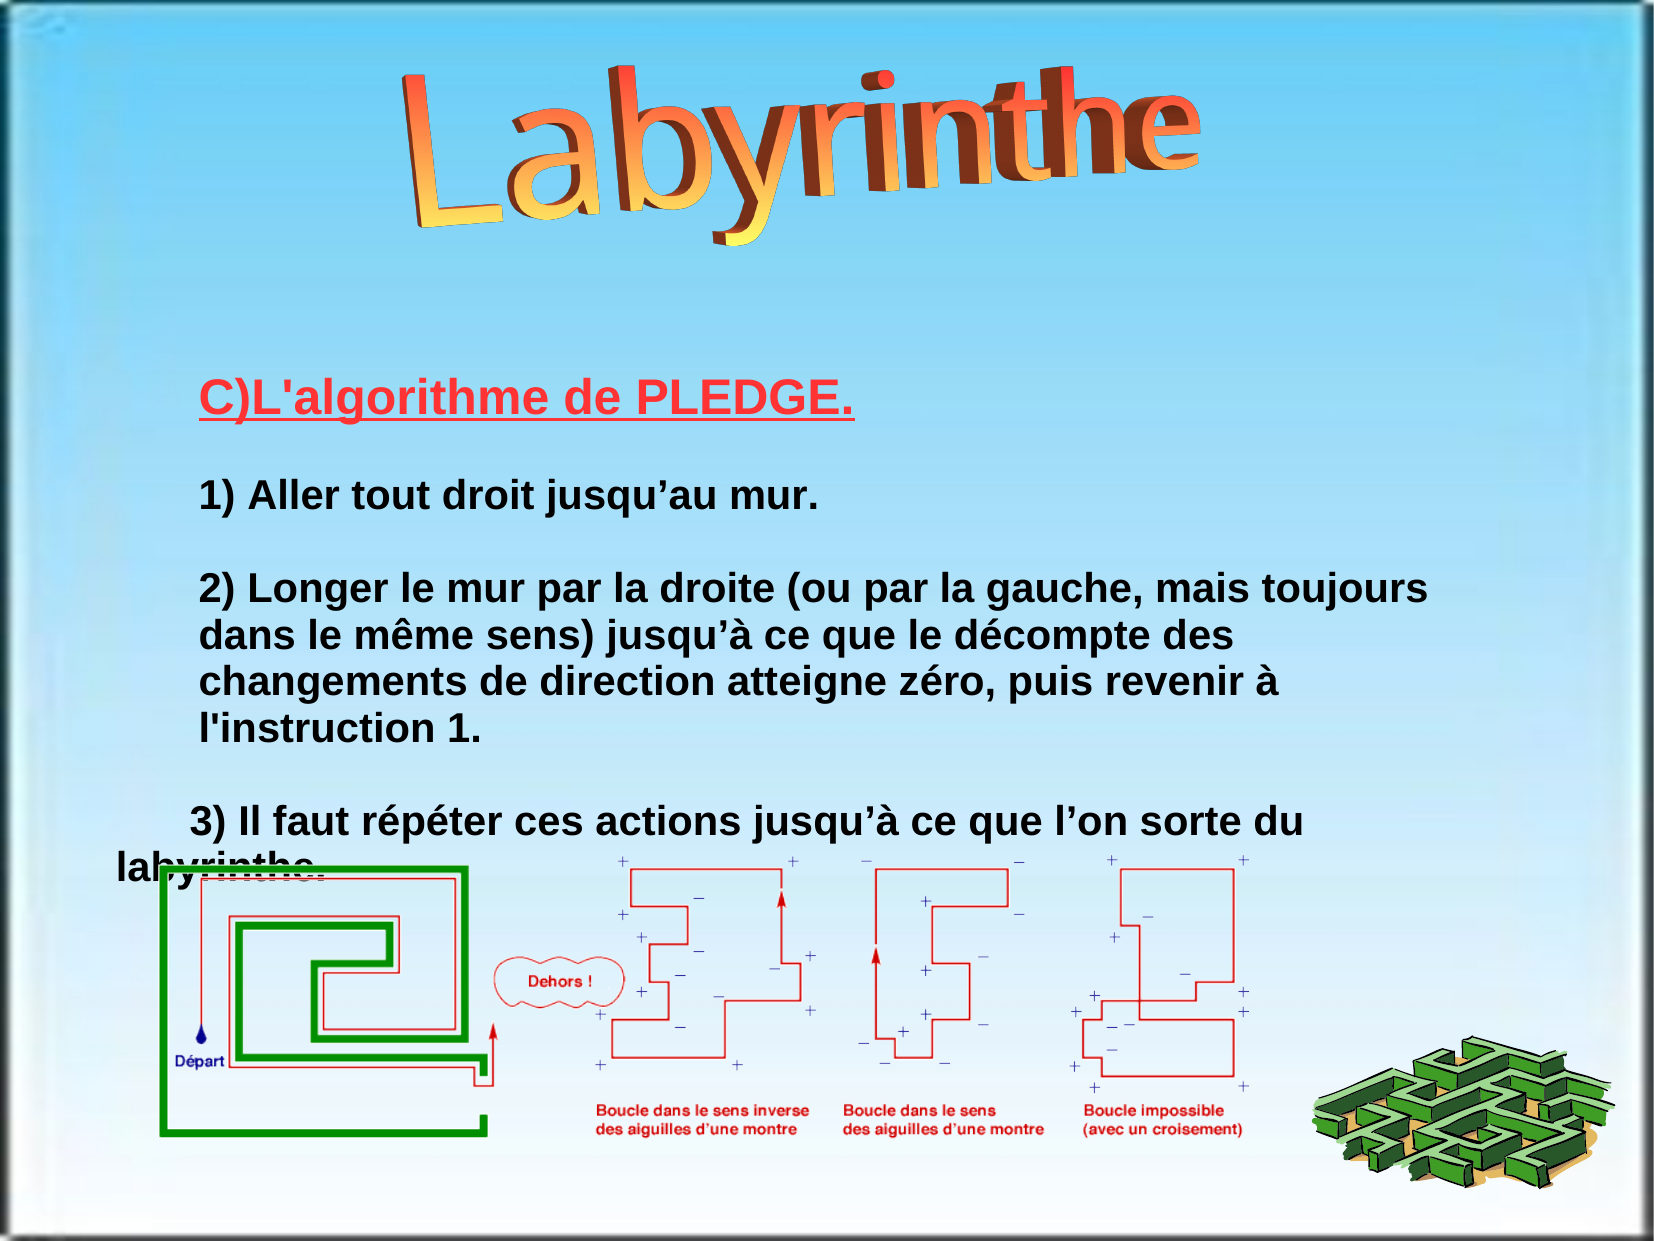

#
Labyrinthe
C)L'algorithme de PLEDGE.
1) Aller tout droit jusqu’au mur.
2) Longer le mur par la droite (ou par la gauche, mais toujours dans le même sens) jusqu’à ce que le décompte des changements de direction atteigne zéro, puis revenir à l'instruction 1.
	3) Il faut répéter ces actions jusqu’à ce que l’on sorte du 	 labyrinthe.